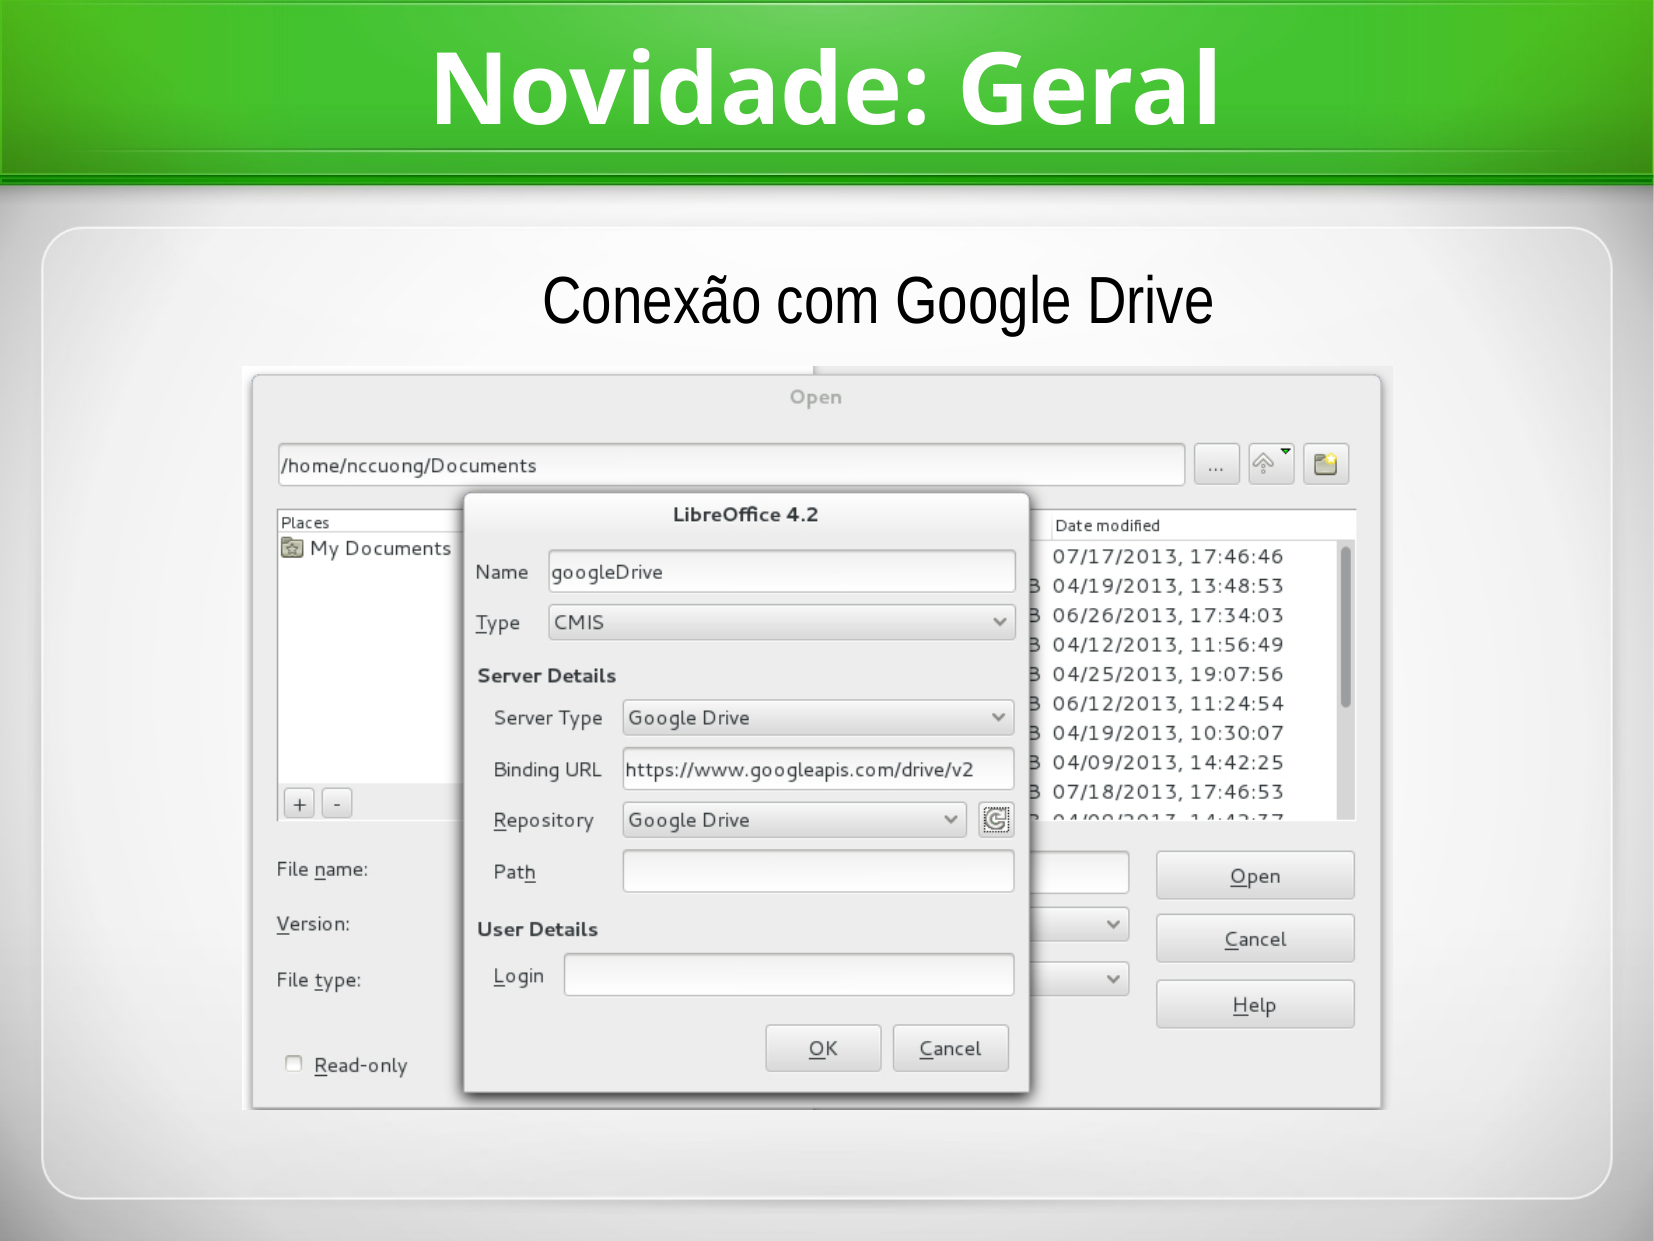

# Novidade: Geral
Conexão com Google Drive